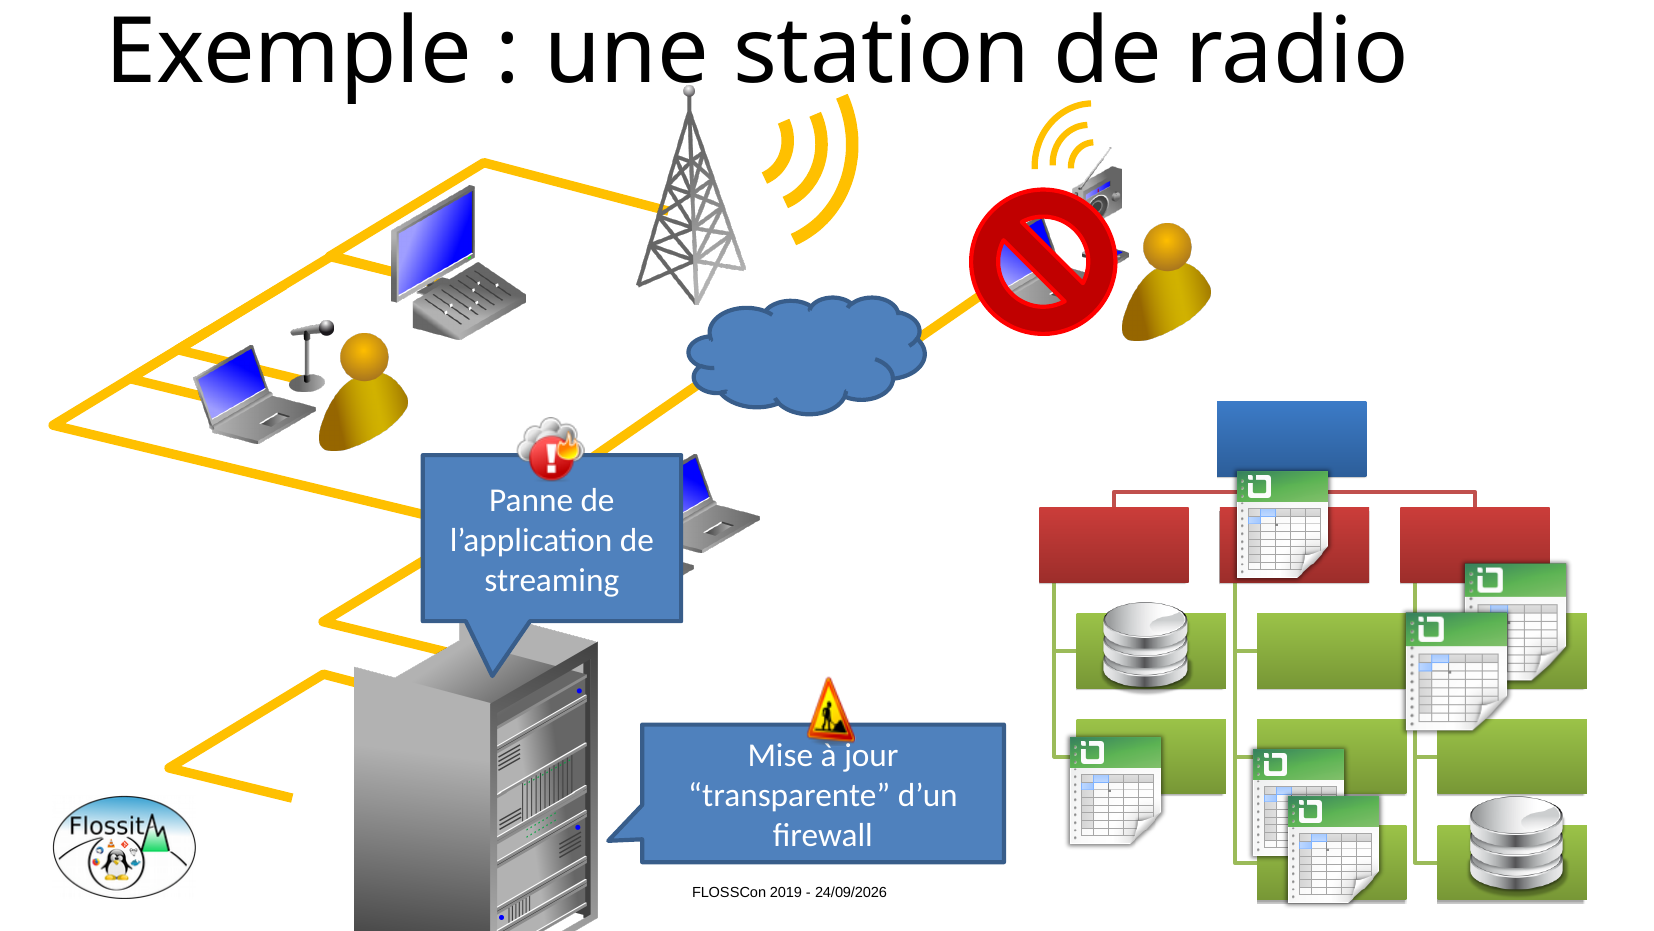

# Exemple : une station de radio
Panne de l’application de streaming
Mise à jour “transparente” d’un firewall
9